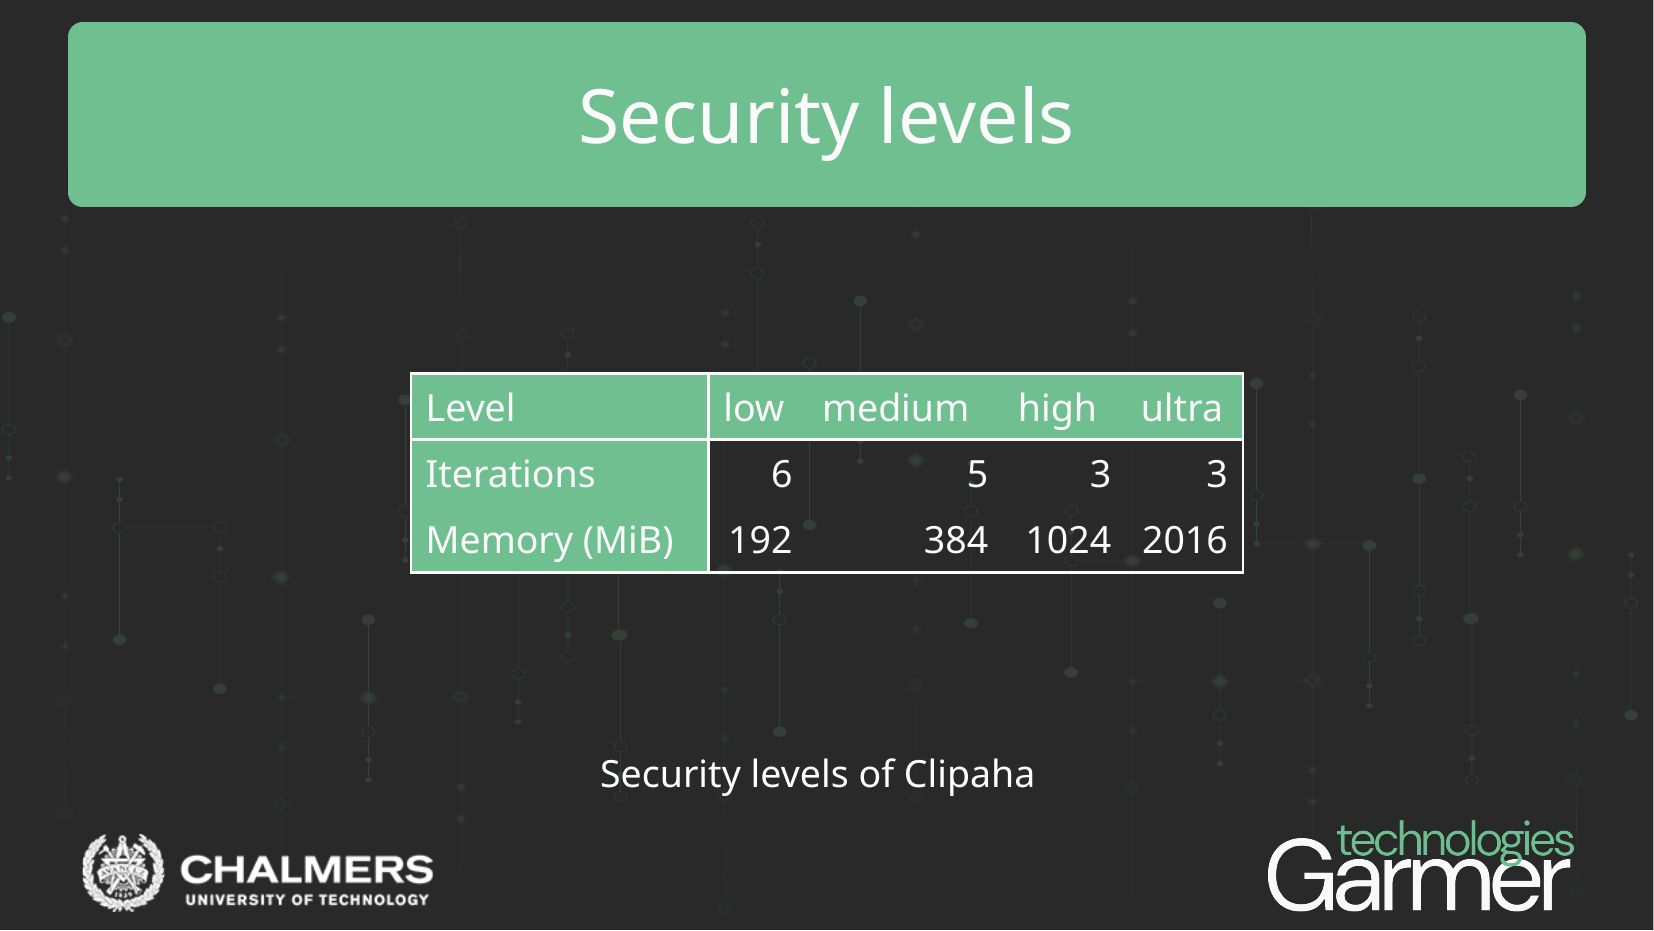

# Security levels
| Level | low | medium | high | ultra |
| --- | --- | --- | --- | --- |
| Iterations | 6 | 5 | 3 | 3 |
| Memory (MiB) | 192 | 384 | 1024 | 2016 |
 Security levels of Clipaha